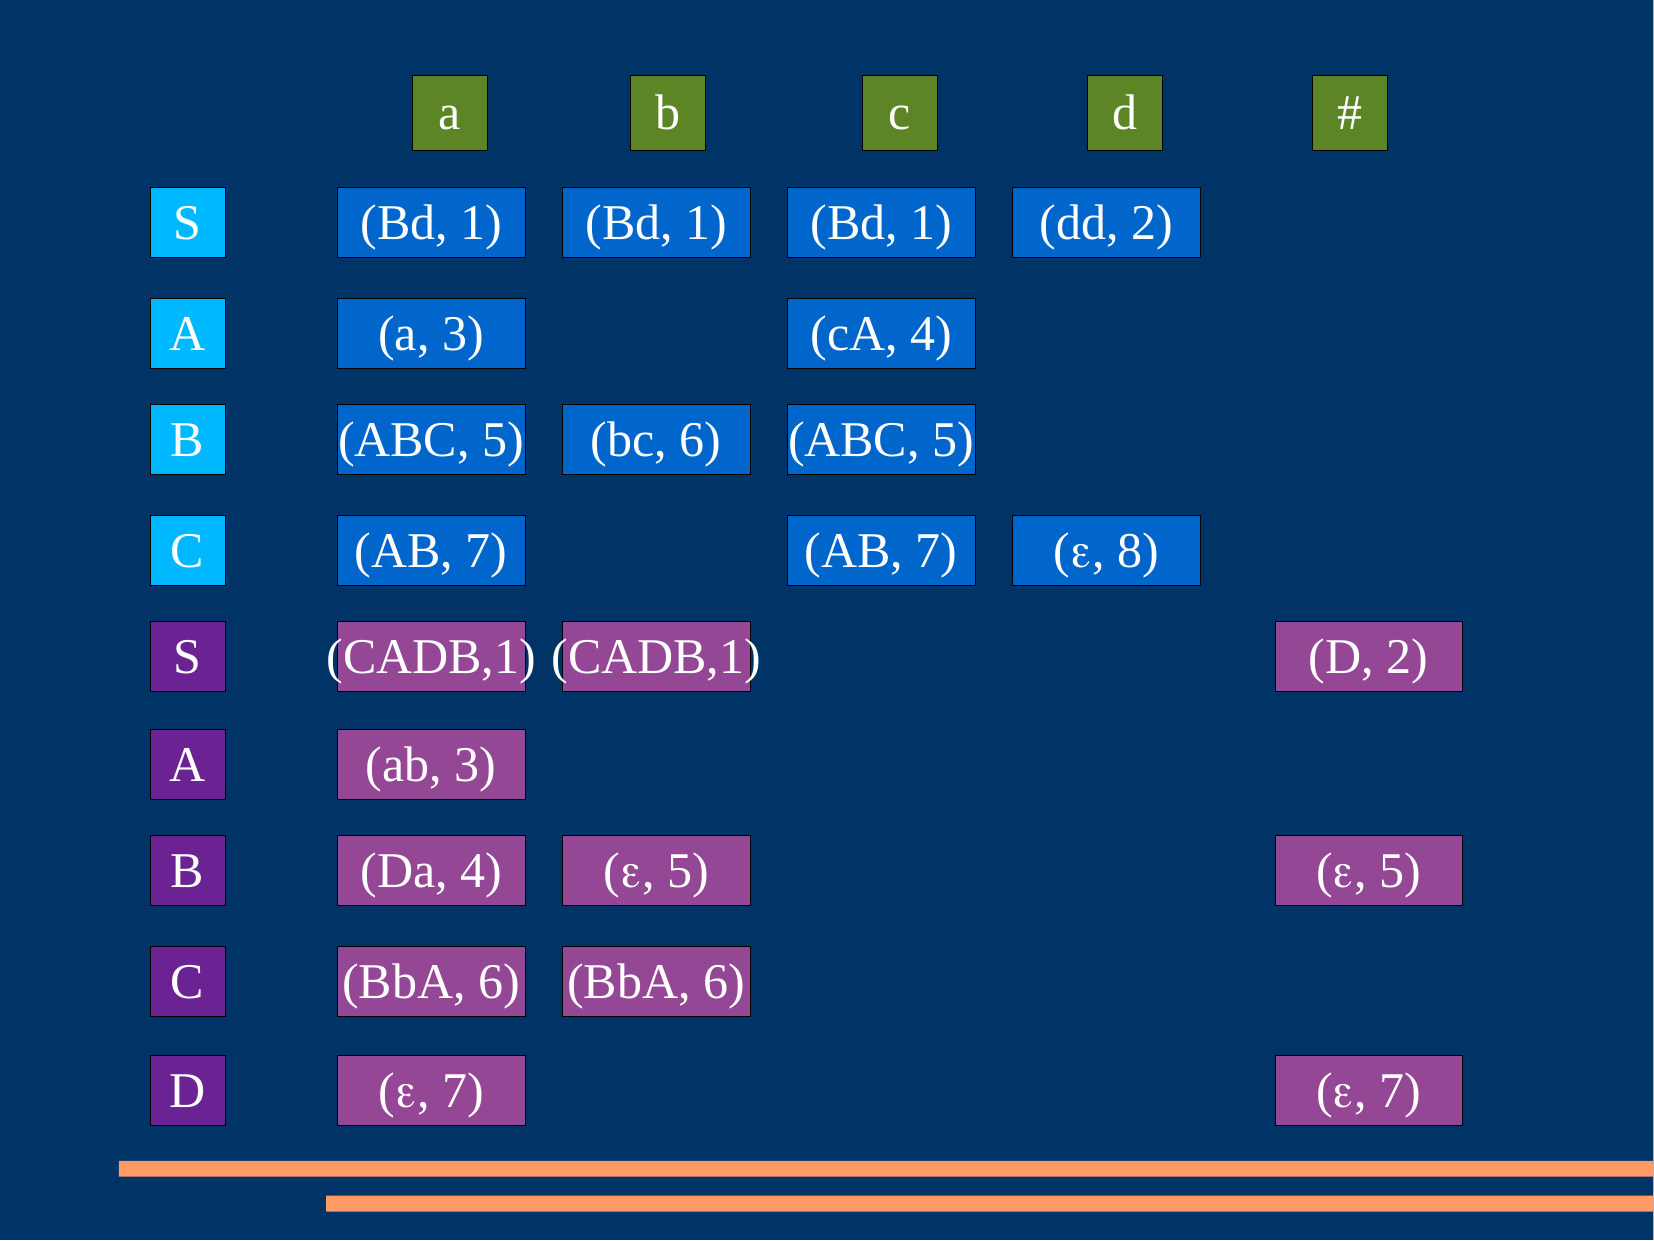

a
b
c
d
#
S
(Bd, 1)
(Bd, 1)
(Bd, 1)
(dd, 2)
A
(a, 3)
(cA, 4)
B
(ABC, 5)
(bc, 6)
(ABC, 5)
C
(AB, 7)
(AB, 7)
(e, 8)
S
(CADB,1)
(CADB,1)
(e, 2)
(D, 2)
A
(ab, 3)
B
(Da, 4)
(e, 5)
(e, 5)
C
(BbA, 6)
(BbA, 6)
D
(e, 7)
(e, 7)